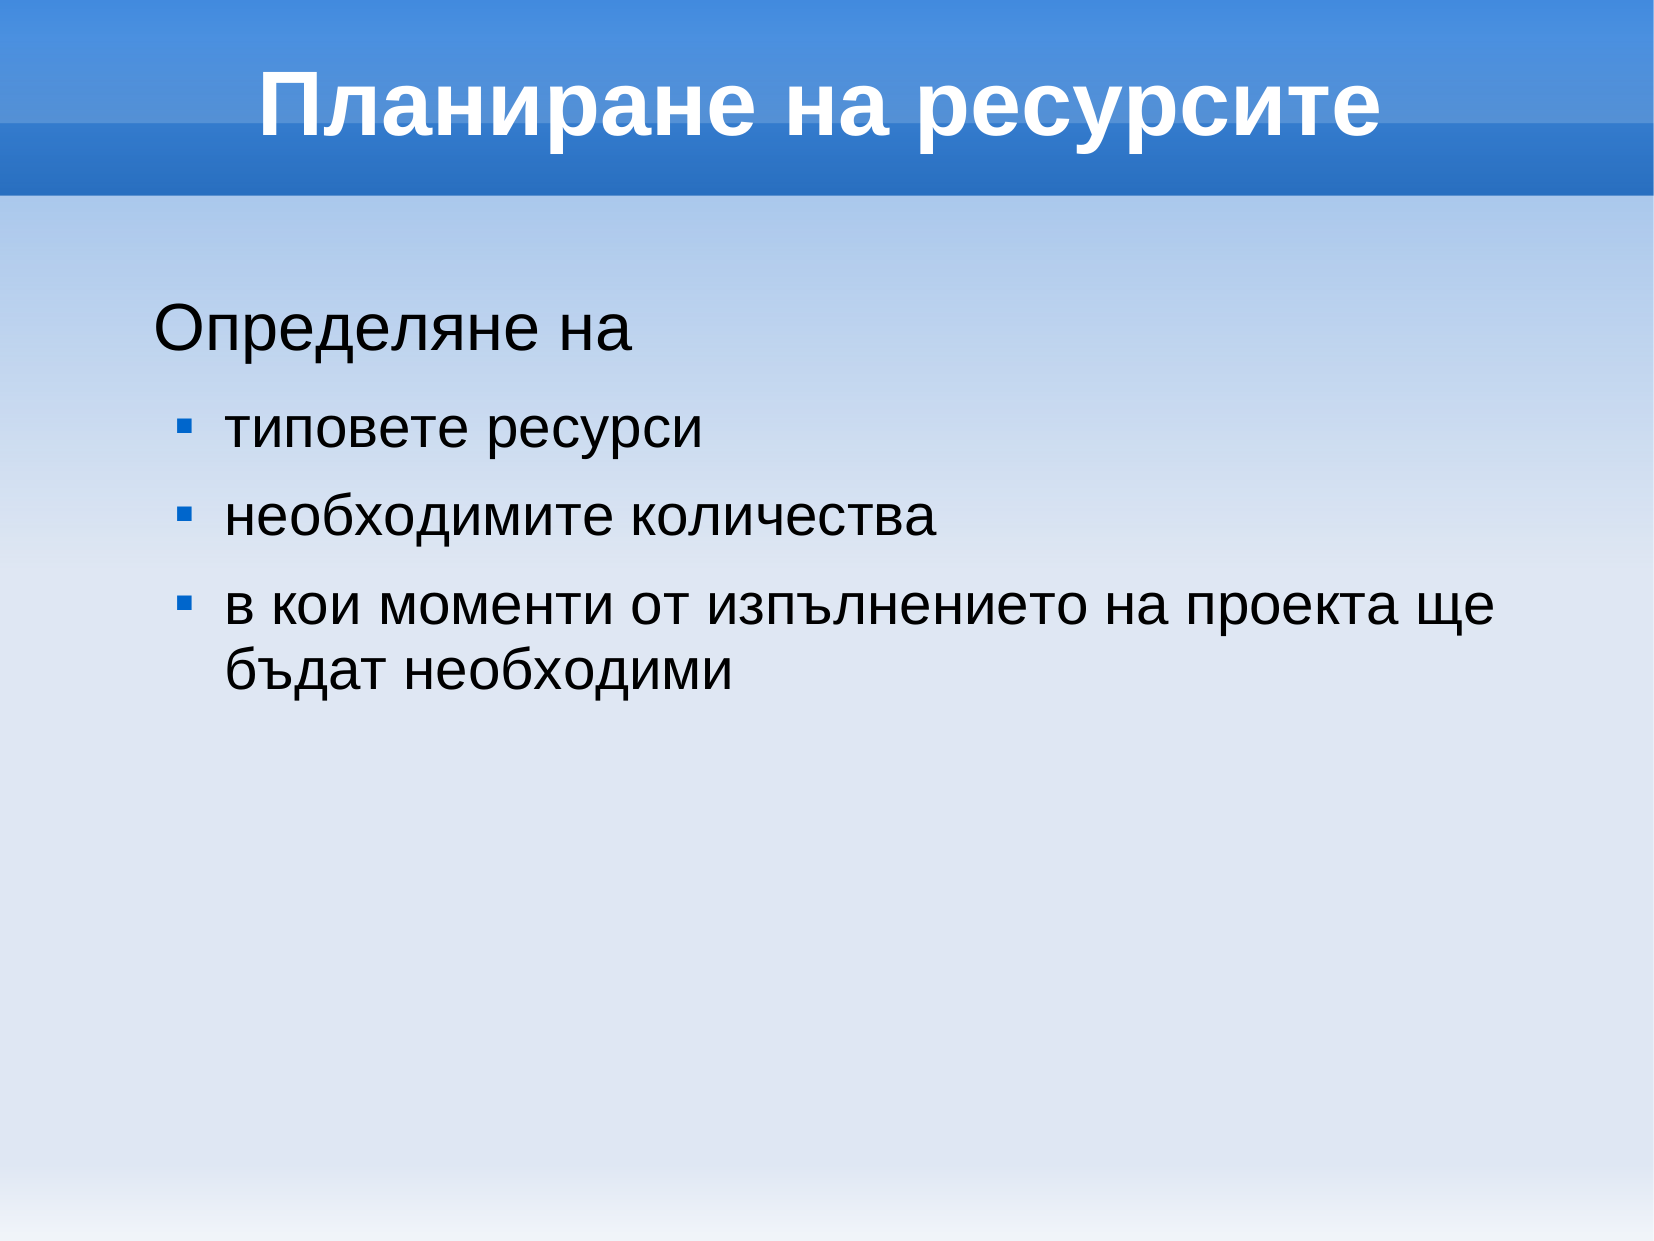

# Планиране на ресурсите
Определяне на
типовете ресурси
необходимите количества
в кои моменти от изпълнението на проекта ще бъдат необходими